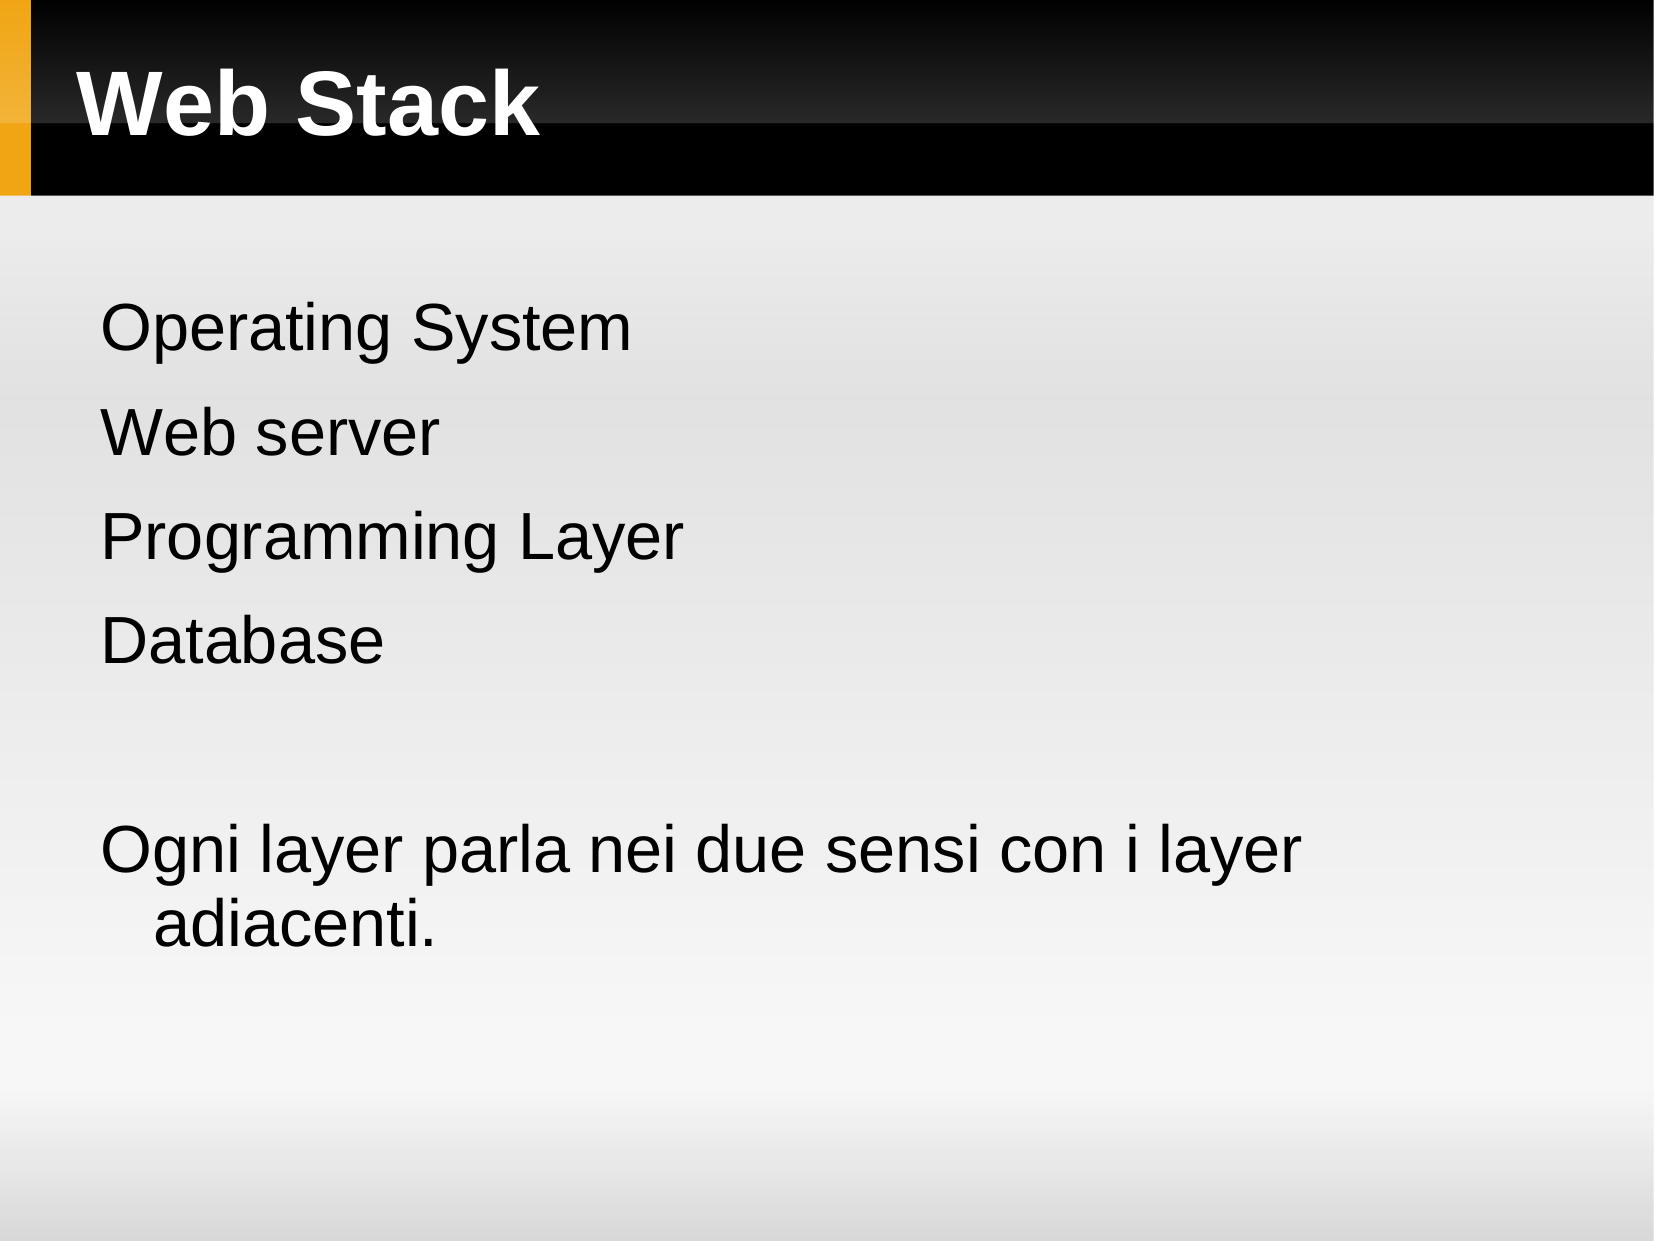

# Web Stack
Operating System
Web server
Programming Layer
Database
Ogni layer parla nei due sensi con i layer adiacenti.